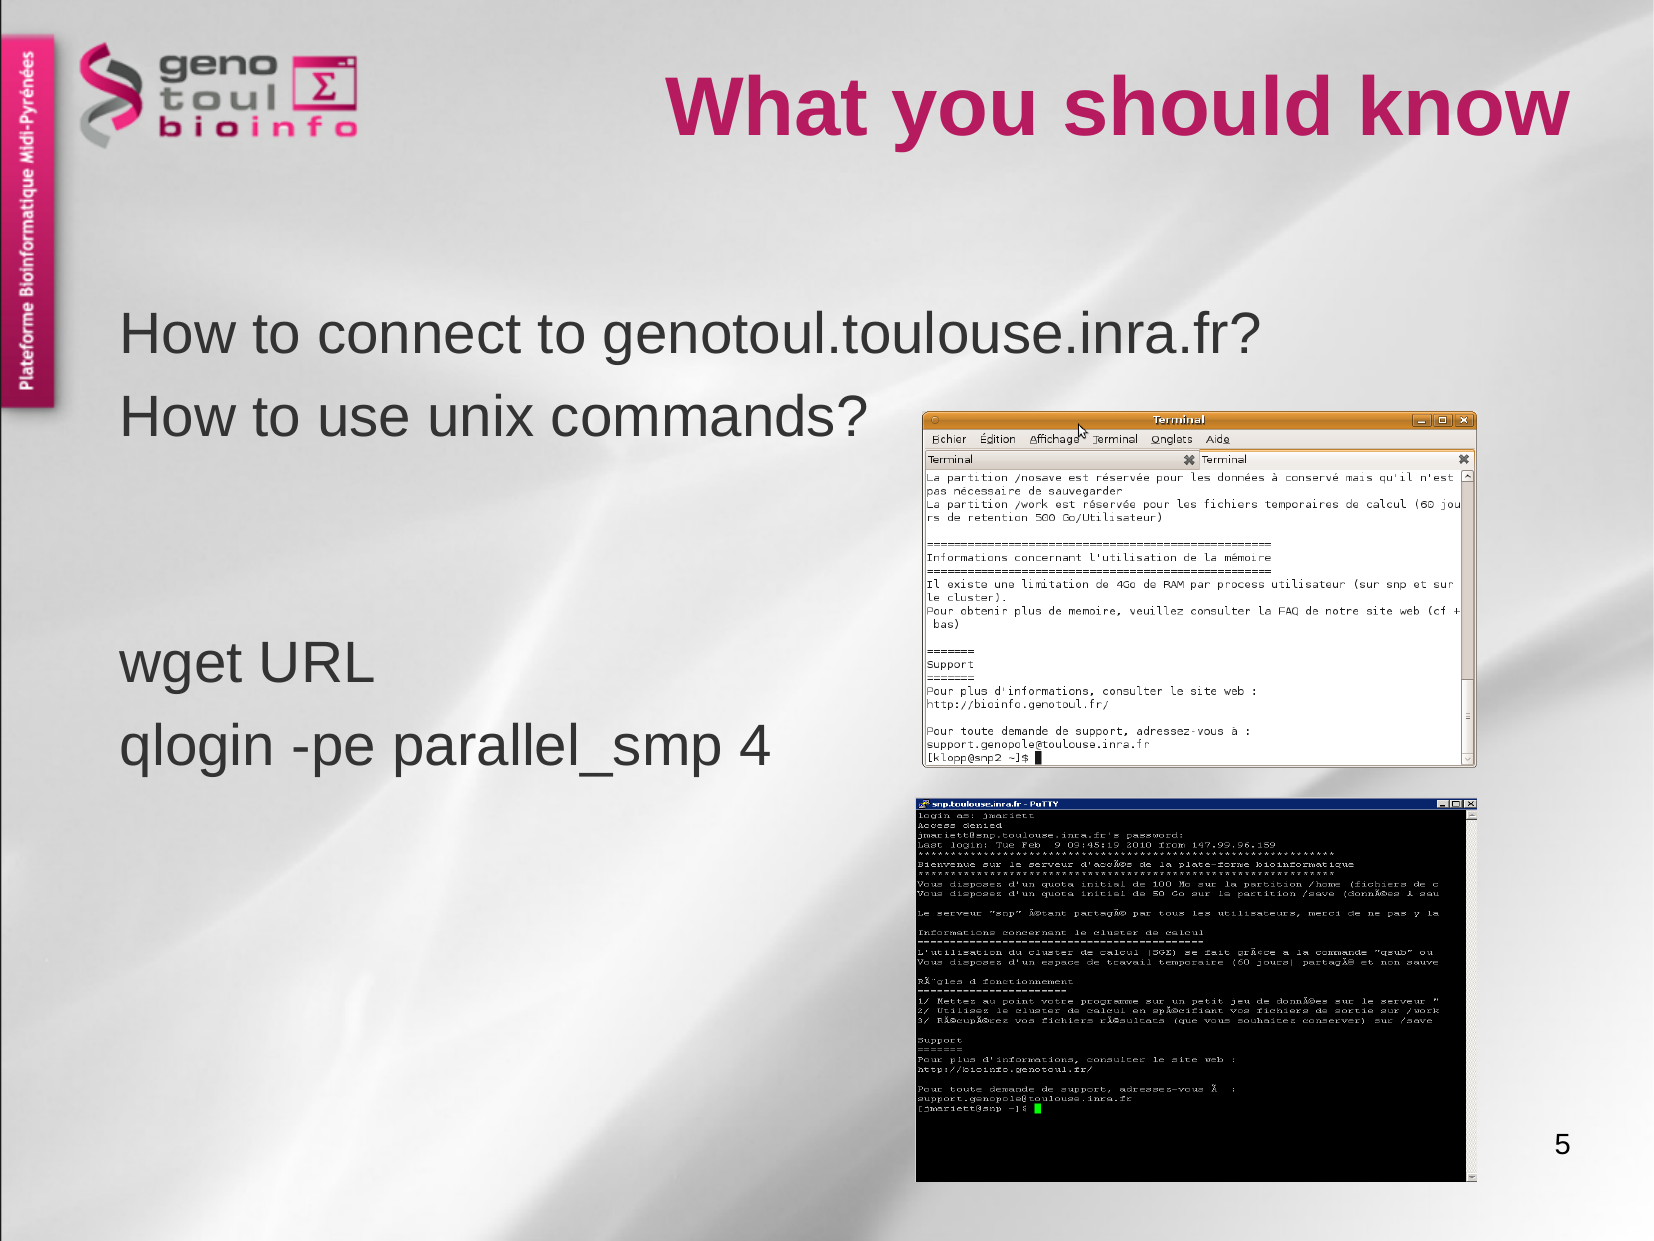

# What you should know
How to connect to genotoul.toulouse.inra.fr?
How to use unix commands?
wget URL
qlogin -pe parallel_smp 4